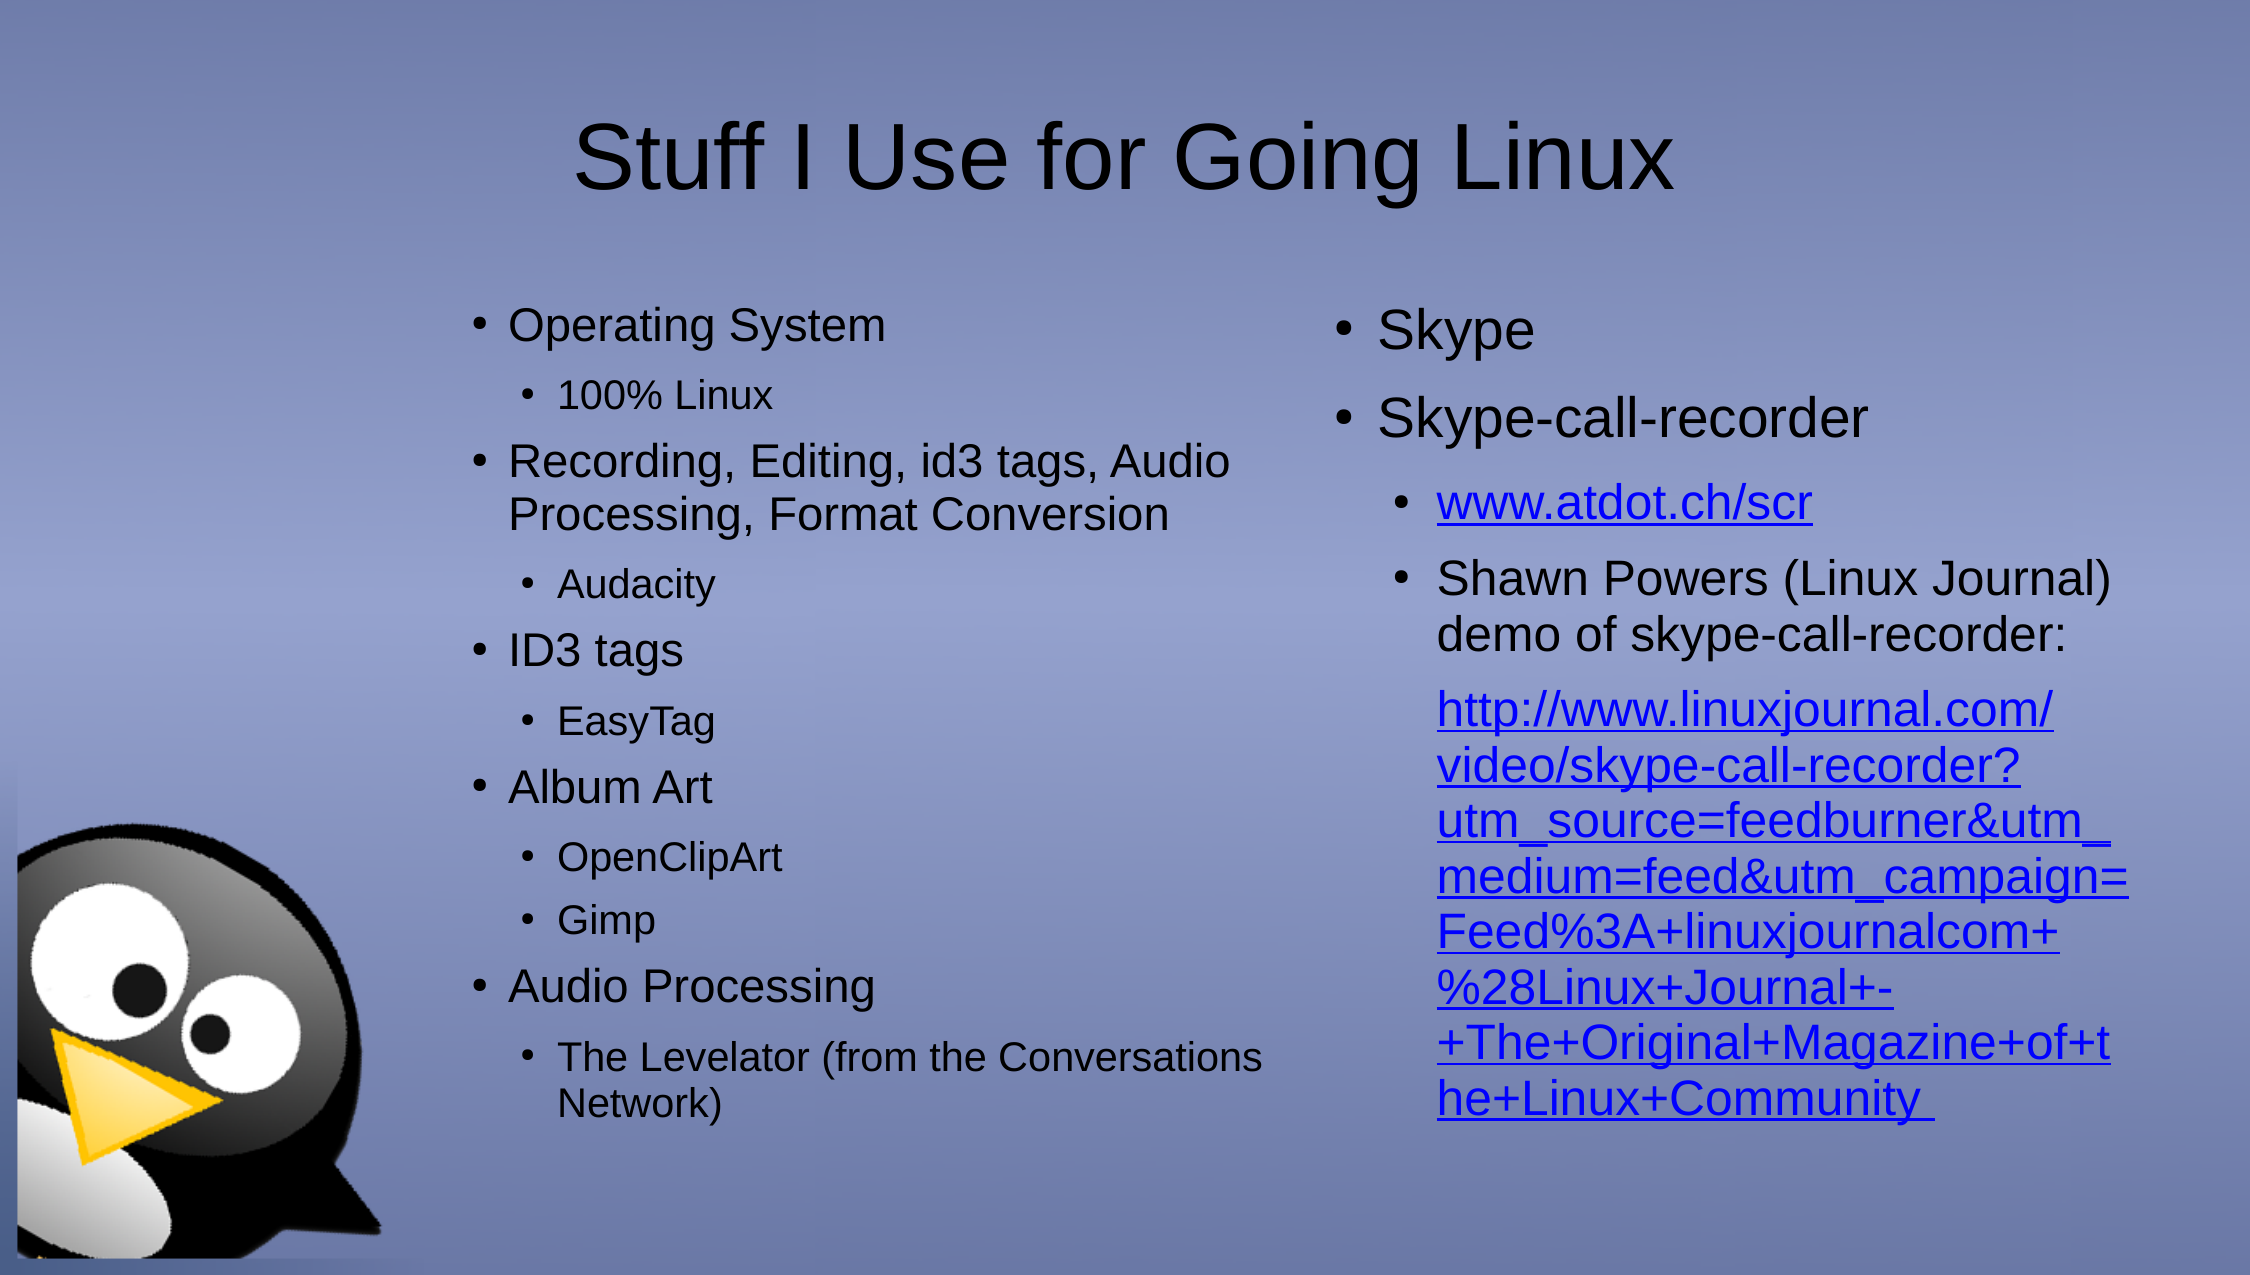

# Stuff I Use for Going Linux
Operating System
100% Linux
Recording, Editing, id3 tags, Audio Processing, Format Conversion
Audacity
ID3 tags
EasyTag
Album Art
OpenClipArt
Gimp
Audio Processing
The Levelator (from the Conversations Network)
Skype
Skype-call-recorder
www.atdot.ch/scr
Shawn Powers (Linux Journal) demo of skype-call-recorder:
http://www.linuxjournal.com/video/skype-call-recorder?utm_source=feedburner&utm_medium=feed&utm_campaign=Feed%3A+linuxjournalcom+%28Linux+Journal+-+The+Original+Magazine+of+the+Linux+Community